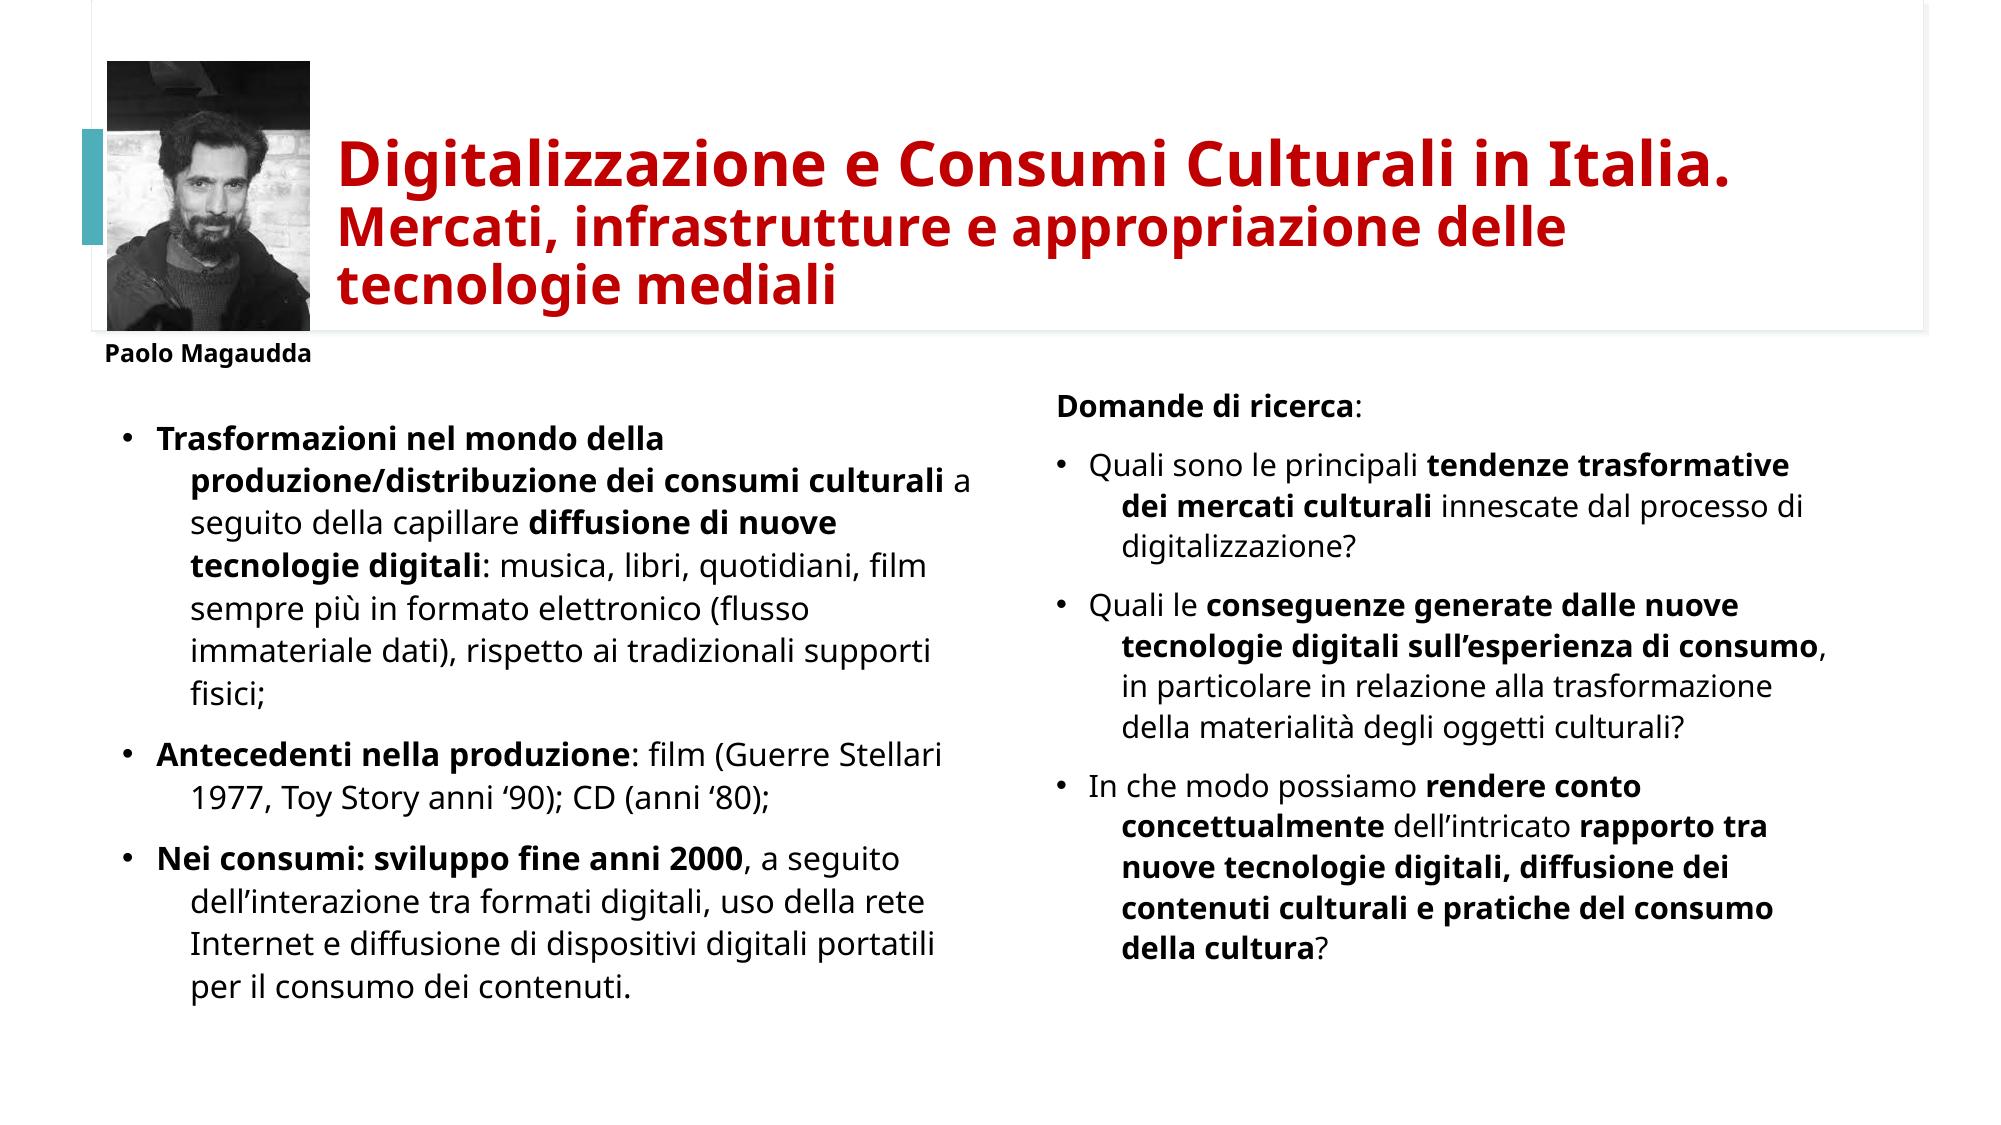

# Digitalizzazione e Consumi Culturali in Italia. Mercati, infrastrutture e appropriazione delle tecnologie mediali
Paolo Magaudda
Domande di ricerca:
Quali sono le principali tendenze trasformative dei mercati culturali innescate dal processo di digitalizzazione?
Quali le conseguenze generate dalle nuove tecnologie digitali sull’esperienza di consumo, in particolare in relazione alla trasformazione della materialità degli oggetti culturali?
In che modo possiamo rendere conto concettualmente dell’intricato rapporto tra nuove tecnologie digitali, diffusione dei contenuti culturali e pratiche del consumo della cultura?
Trasformazioni nel mondo della produzione/distribuzione dei consumi culturali a seguito della capillare diffusione di nuove tecnologie digitali: musica, libri, quotidiani, film sempre più in formato elettronico (flusso immateriale dati), rispetto ai tradizionali supporti fisici;
Antecedenti nella produzione: film (Guerre Stellari 1977, Toy Story anni ‘90); CD (anni ‘80);
Nei consumi: sviluppo fine anni 2000, a seguito dell’interazione tra formati digitali, uso della rete Internet e diffusione di dispositivi digitali portatili per il consumo dei contenuti.